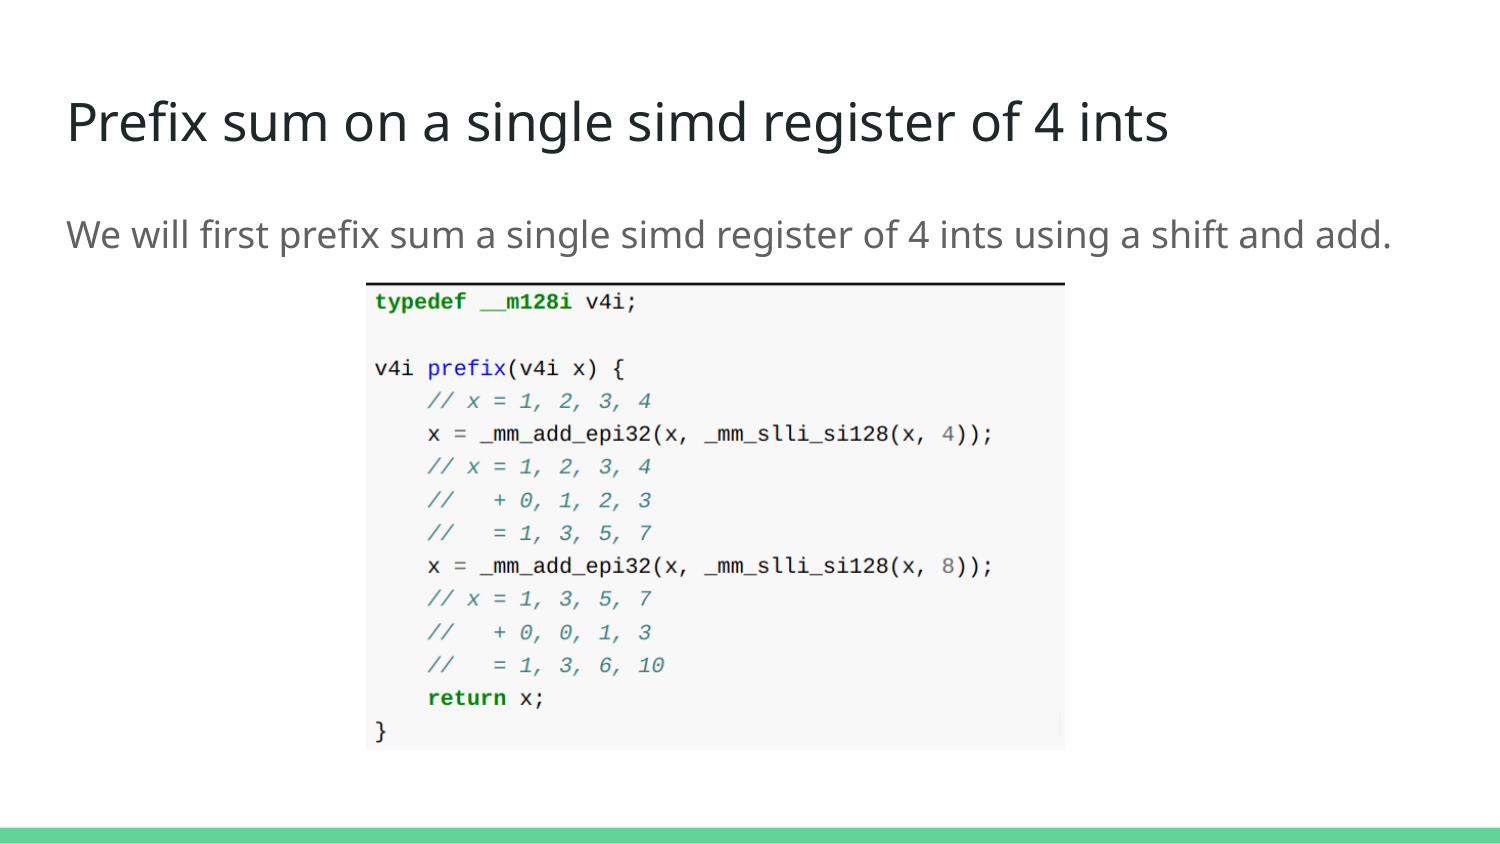

# Prefix sum on a single simd register of 4 ints
We will first prefix sum a single simd register of 4 ints using a shift and add.